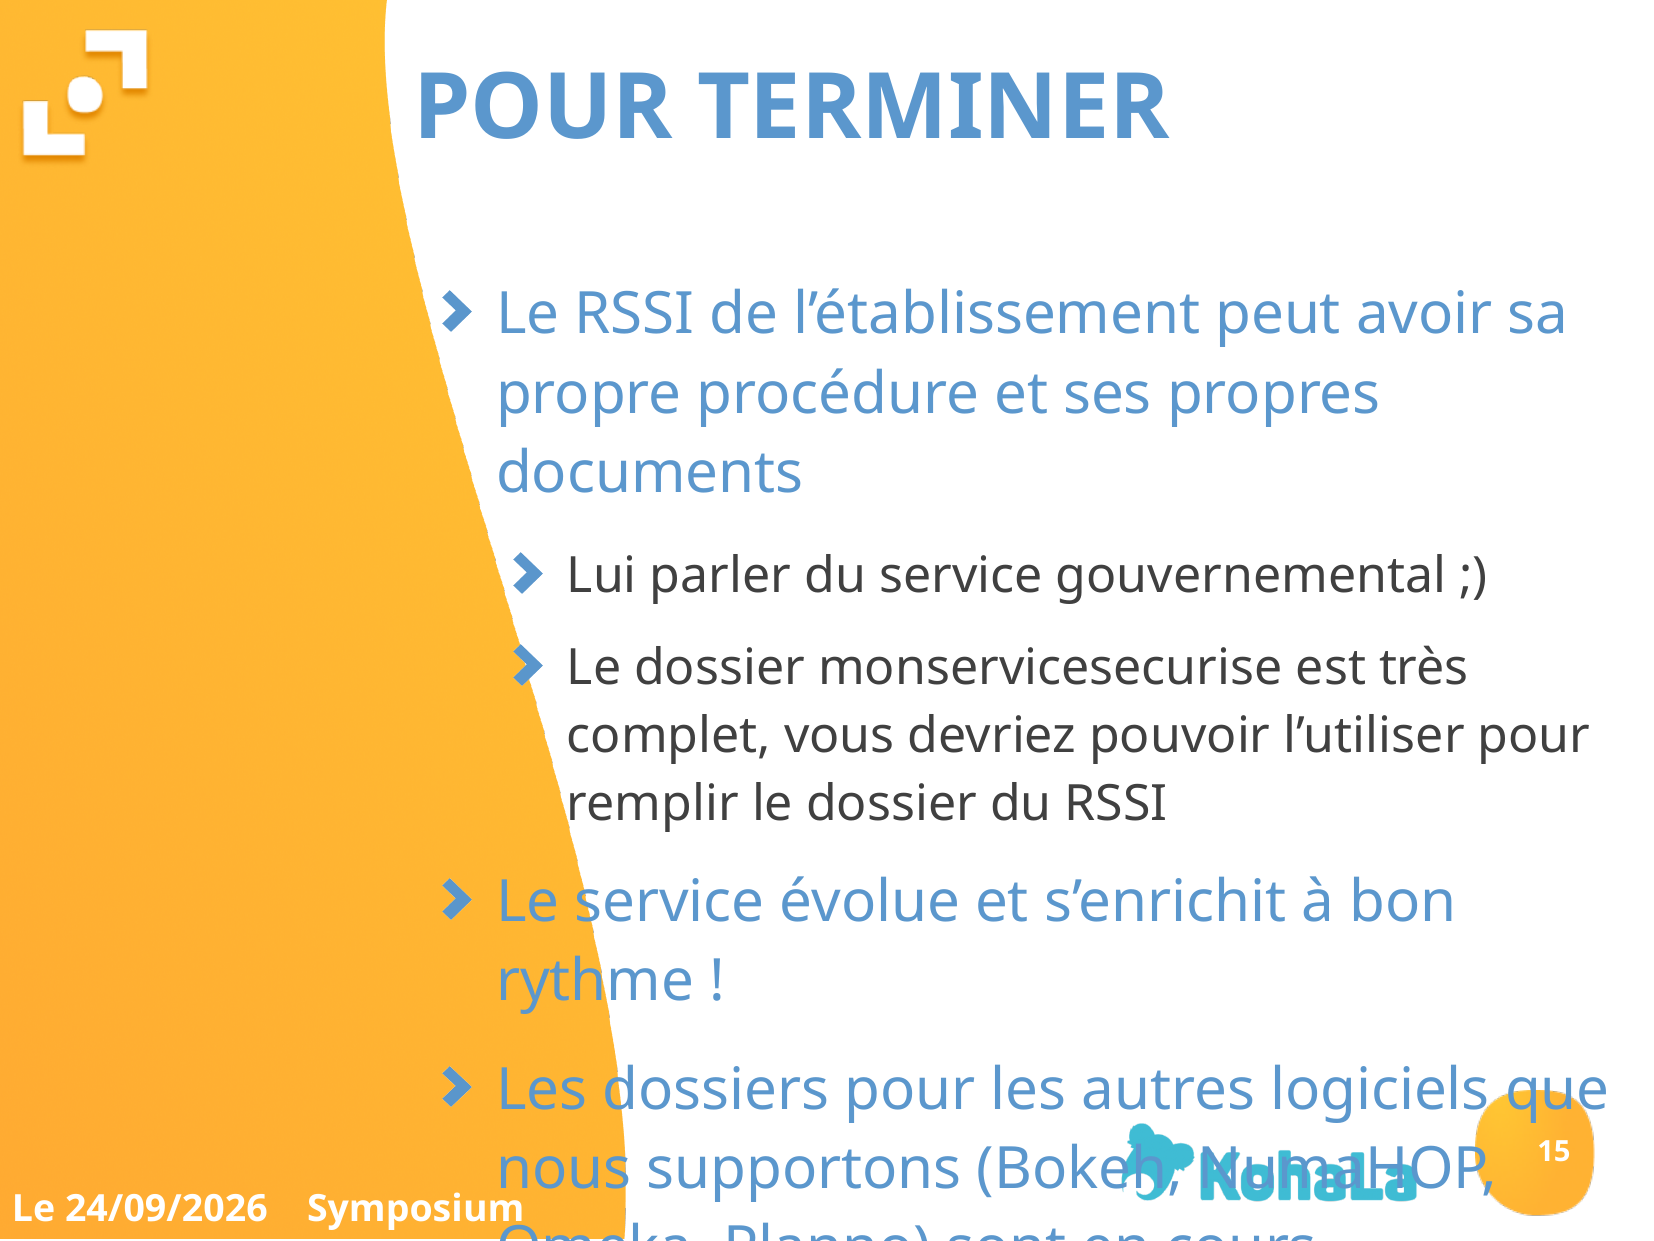

# Pour terminer
Le RSSI de l’établissement peut avoir sa propre procédure et ses propres documents
Lui parler du service gouvernemental ;)
Le dossier monservicesecurise est très complet, vous devriez pouvoir l’utiliser pour remplir le dossier du RSSI
Le service évolue et s’enrichit à bon rythme !
Les dossiers pour les autres logiciels que nous supportons (Bokeh, NumaHOP, Omeka, Planno) sont en cours
15